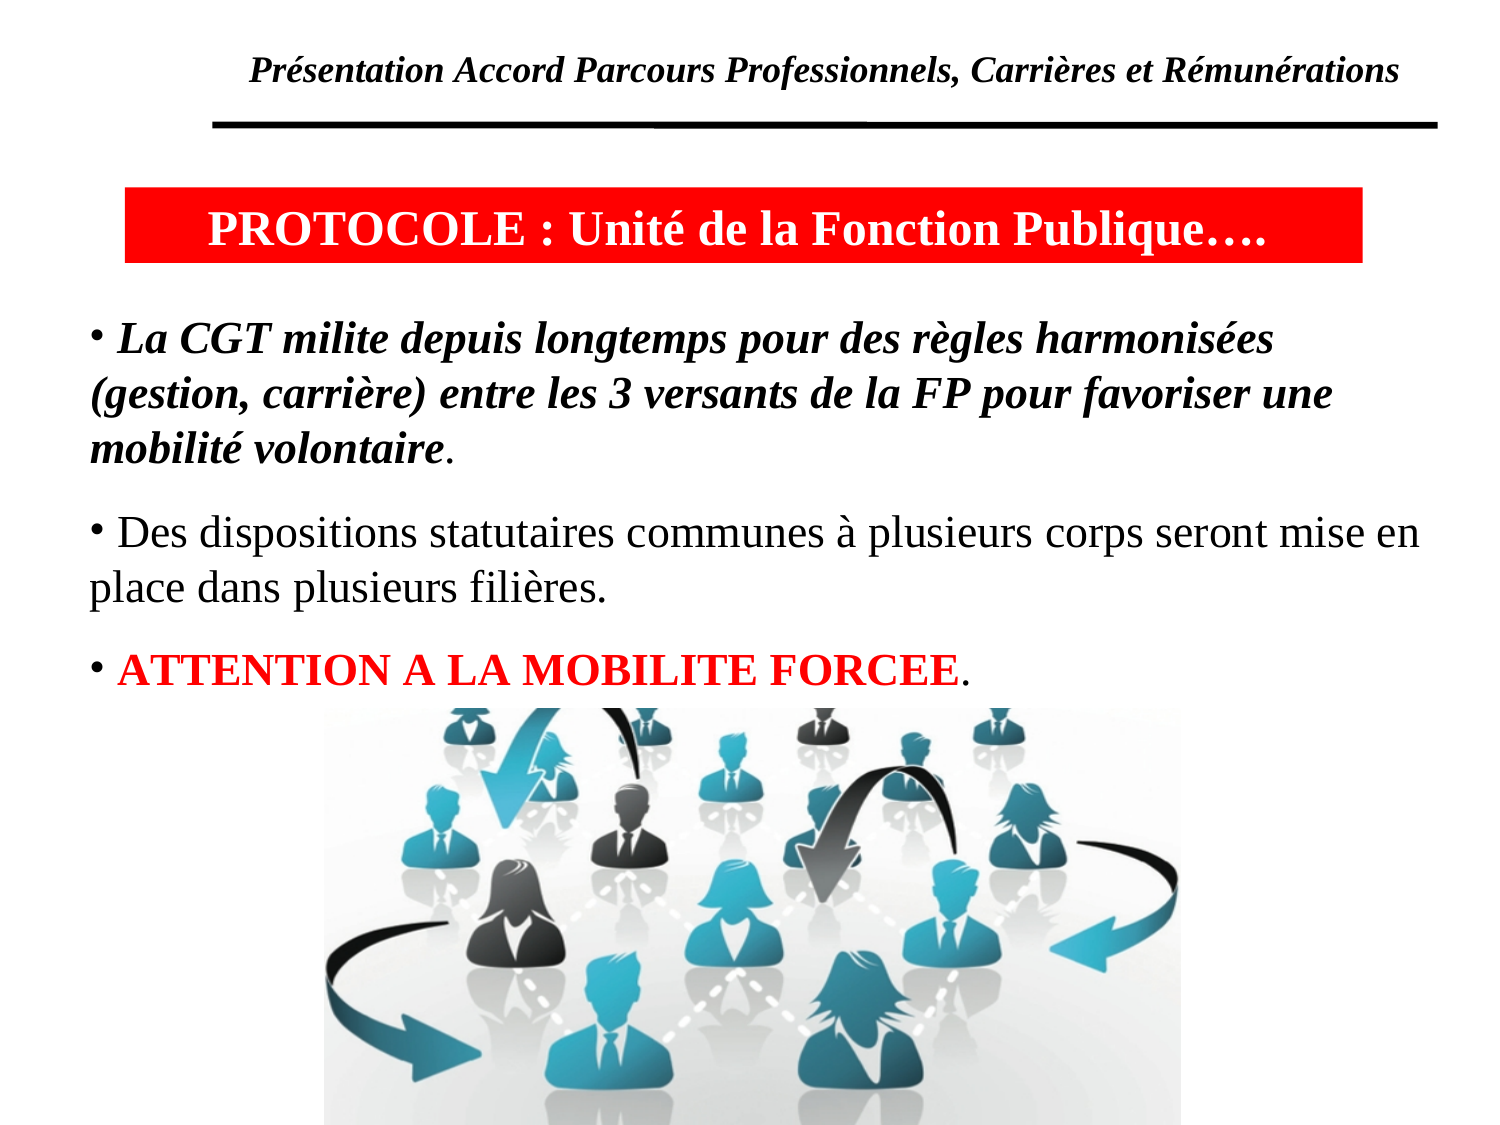

Présentation Accord Parcours Professionnels, Carrières et Rémunérations
PROTOCOLE : Unité de la Fonction Publique….
 La CGT milite depuis longtemps pour des règles harmonisées (gestion, carrière) entre les 3 versants de la FP pour favoriser une mobilité volontaire.
 Des dispositions statutaires communes à plusieurs corps seront mise en place dans plusieurs filières.
 ATTENTION A LA MOBILITE FORCEE.